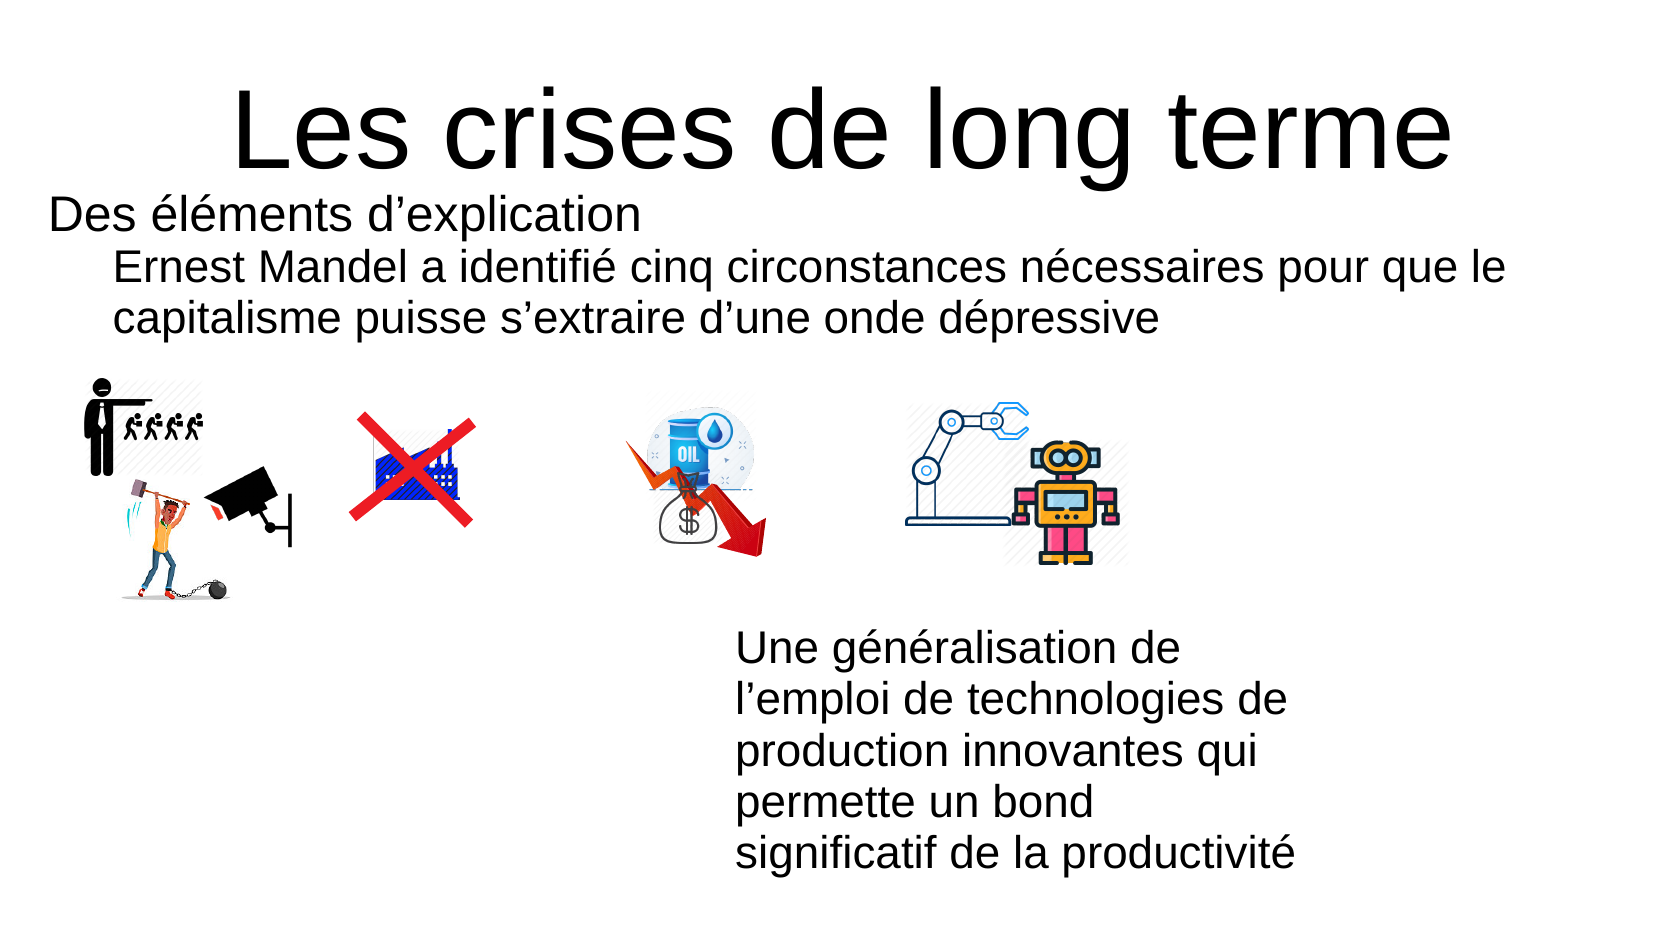

# Les crises de long terme
Des éléments d’explication
Ernest Mandel a identifié cinq circonstances nécessaires pour que le capitalisme puisse s’extraire d’une onde dépressive
Une généralisation de l’emploi de technologies de production innovantes qui permette un bond significatif de la productivité